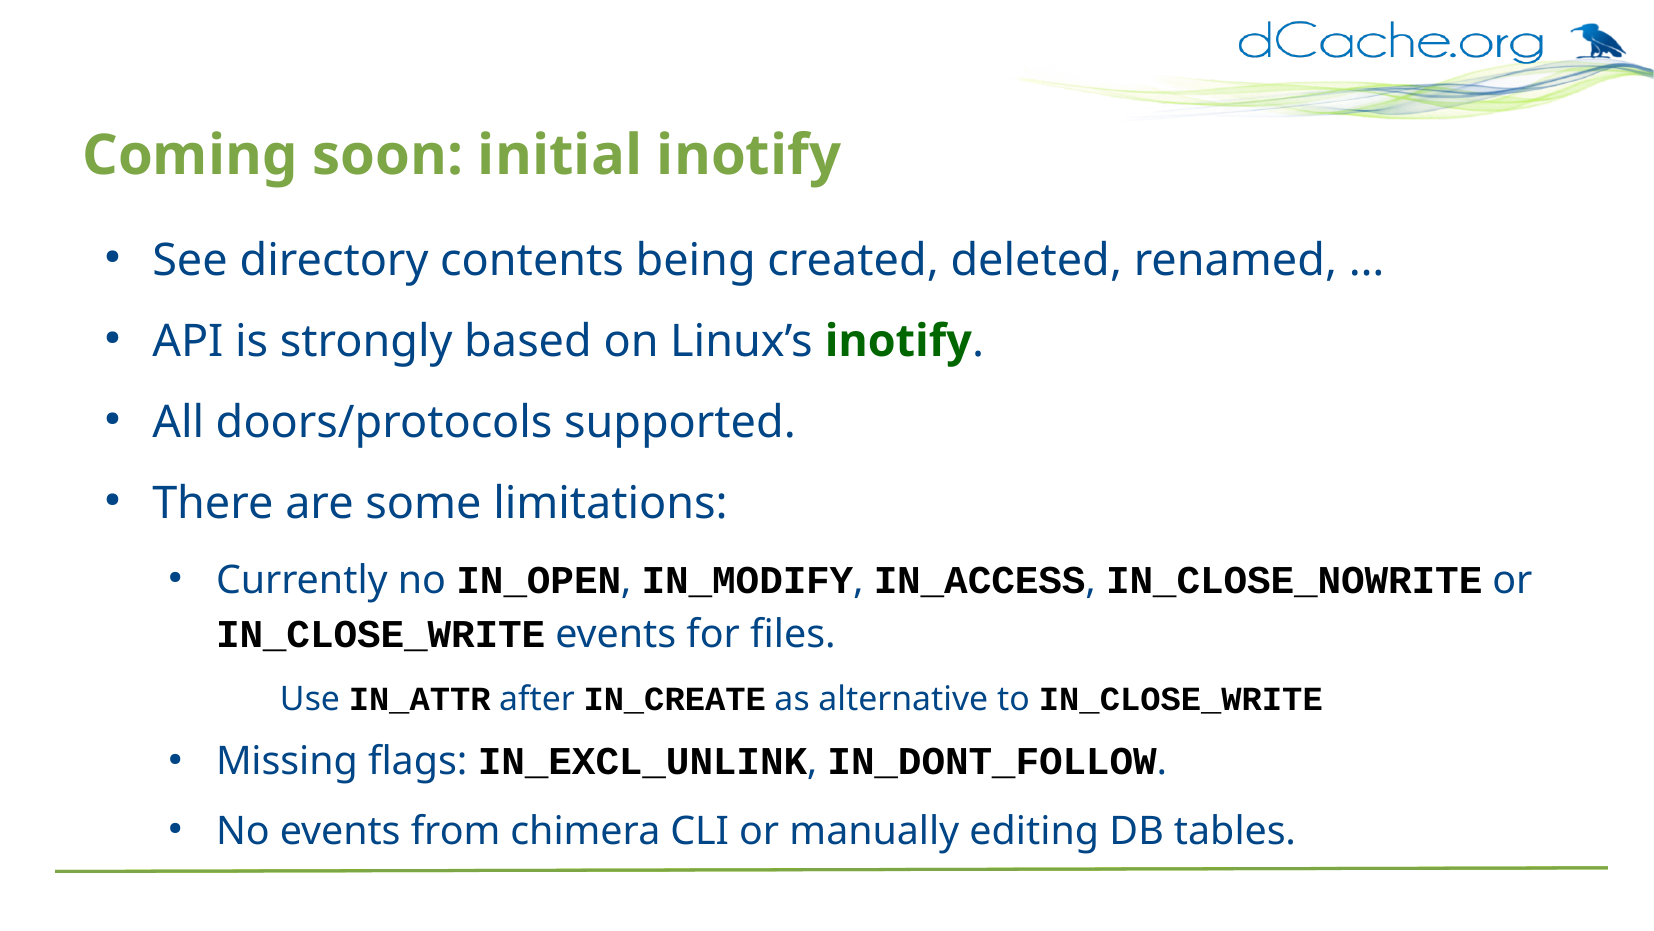

# Coming soon: initial inotify
See directory contents being created, deleted, renamed, …
API is strongly based on Linux’s inotify.
All doors/protocols supported.
There are some limitations:
Currently no IN_OPEN, IN_MODIFY, IN_ACCESS, IN_CLOSE_NOWRITE or IN_CLOSE_WRITE events for files.
Use IN_ATTR after IN_CREATE as alternative to IN_CLOSE_WRITE
Missing flags: IN_EXCL_UNLINK, IN_DONT_FOLLOW.
No events from chimera CLI or manually editing DB tables.